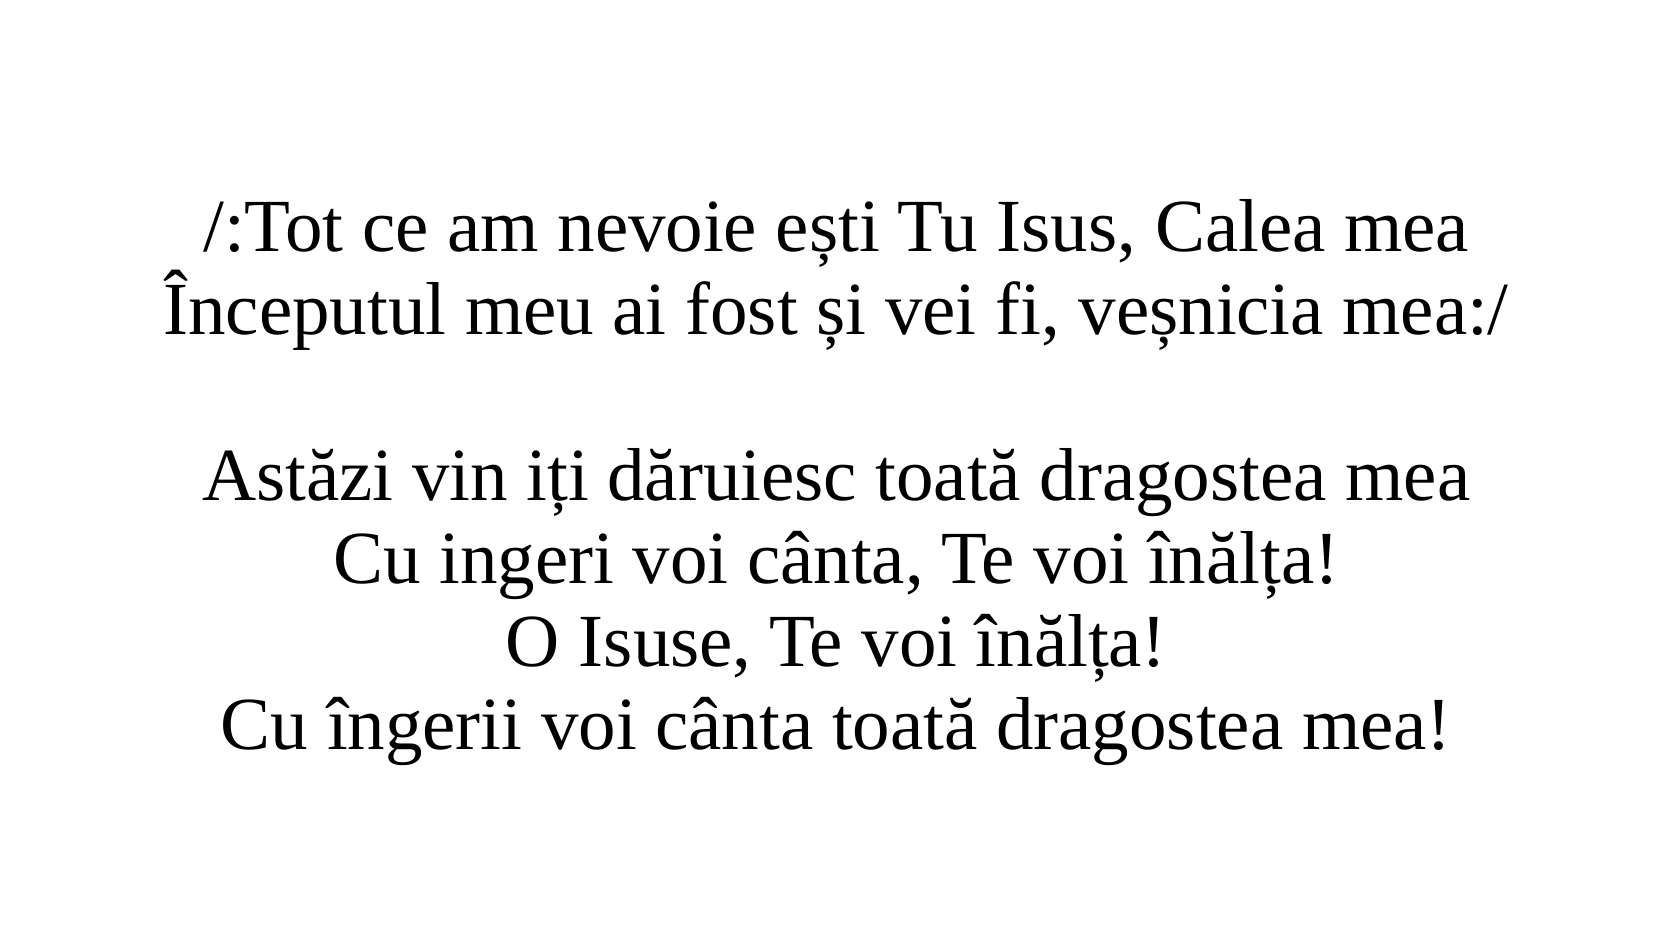

# /:Tot ce am nevoie ești Tu Isus, Calea mea
Începutul meu ai fost și vei fi, veșnicia mea:/
Astăzi vin iți dăruiesc toată dragostea mea
Cu ingeri voi cânta, Te voi înălța!
O Isuse, Te voi înălța!
Cu îngerii voi cânta toată dragostea mea!